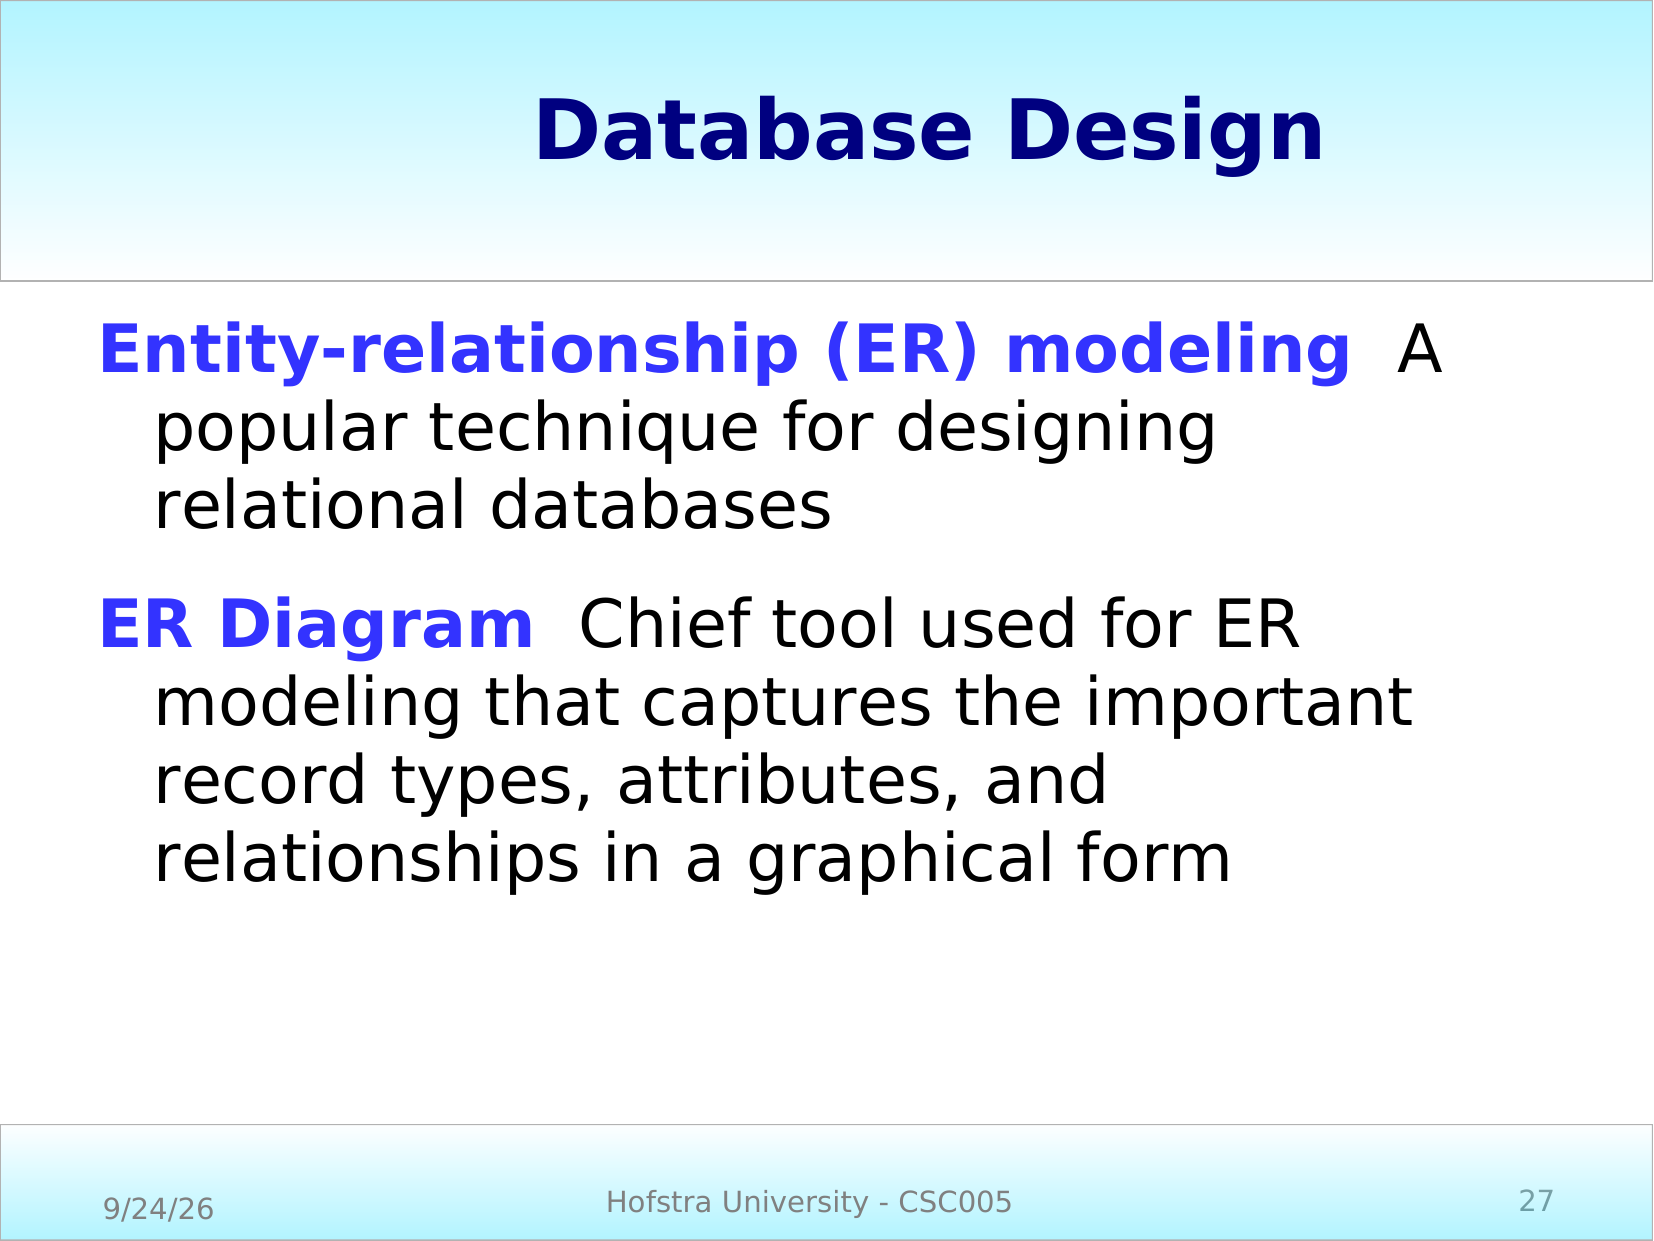

# Database Design
Entity-relationship (ER) modeling A popular technique for designing relational databases
ER Diagram Chief tool used for ER modeling that captures the important record types, attributes, and relationships in a graphical form
27
Hofstra University - CSC005